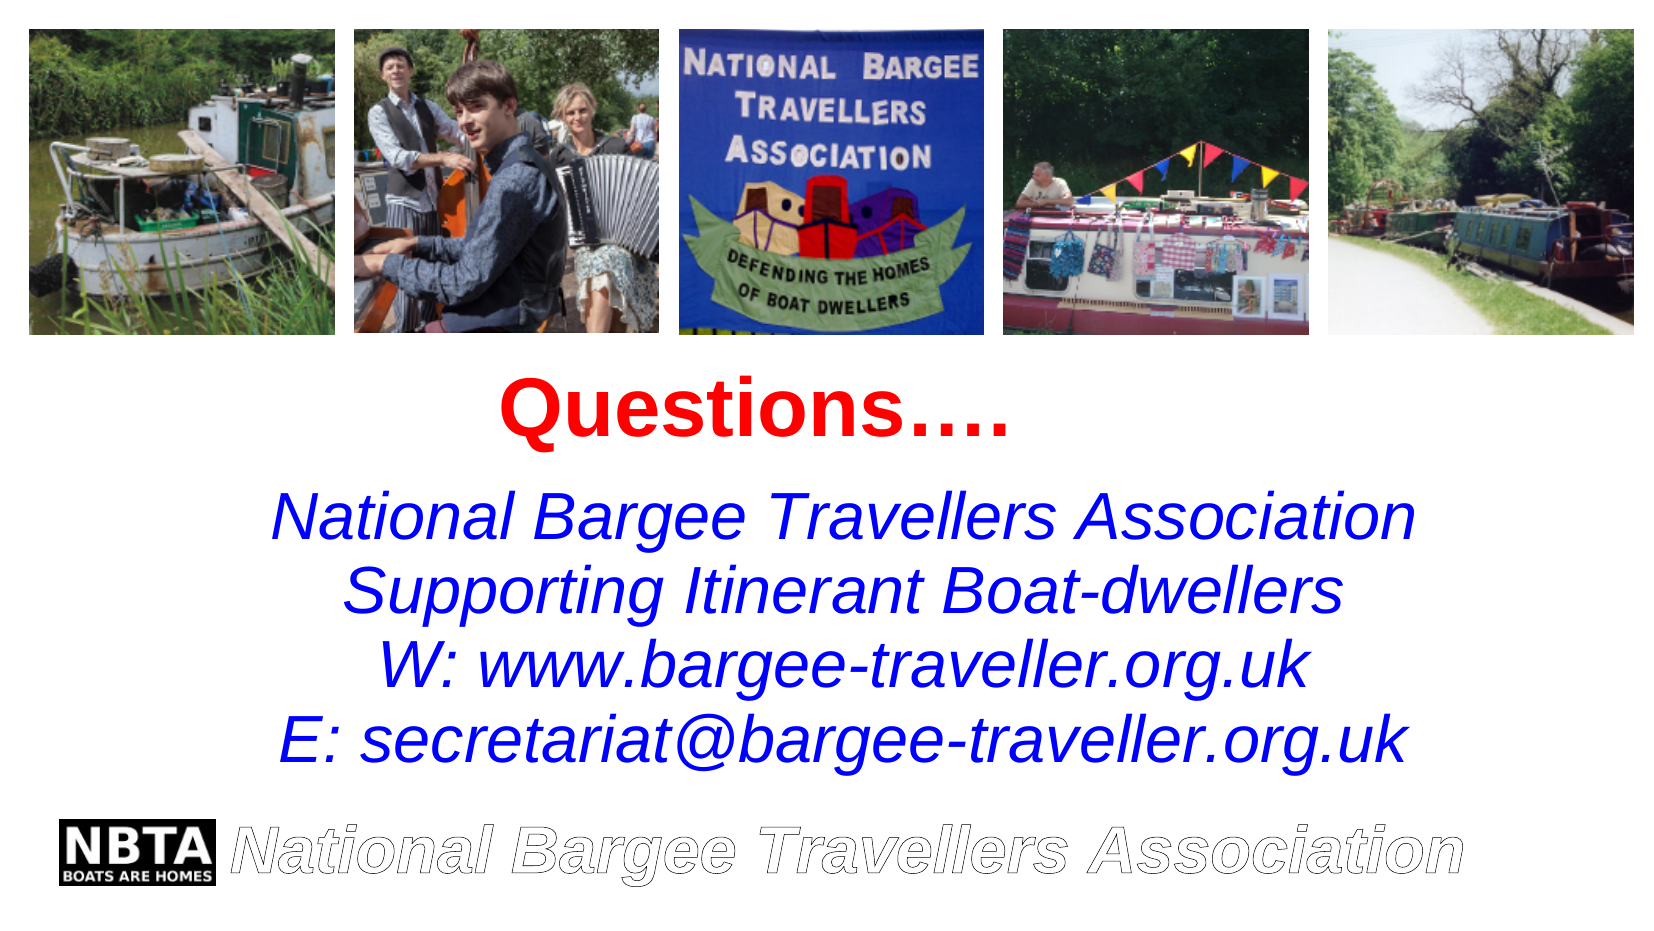

Questions….
National Bargee Travellers Association
Supporting Itinerant Boat-dwellers
W: www.bargee-traveller.org.uk
E: secretariat@bargee-traveller.org.uk
National Bargee Travellers Association